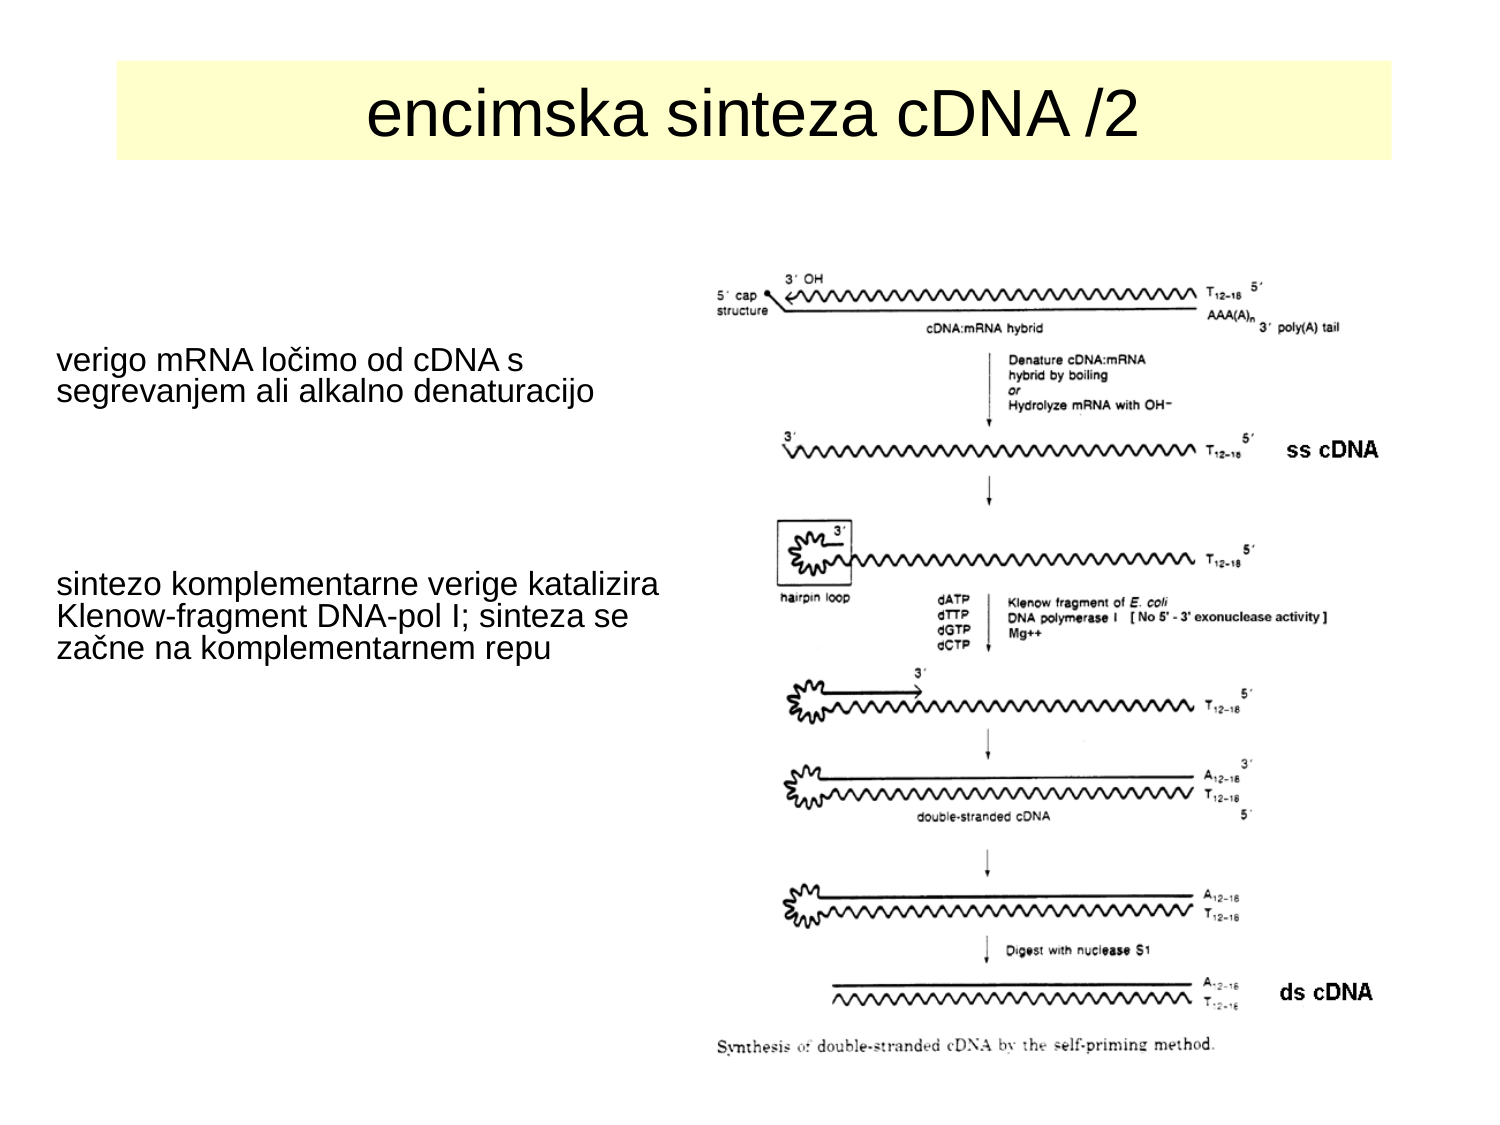

# encimska sinteza cDNA /2
verigo mRNA ločimo od cDNA s
segrevanjem ali alkalno denaturacijo
sintezo komplementarne verige katalizira Klenow-fragment DNA-pol I; sinteza se začne na komplementarnem repu